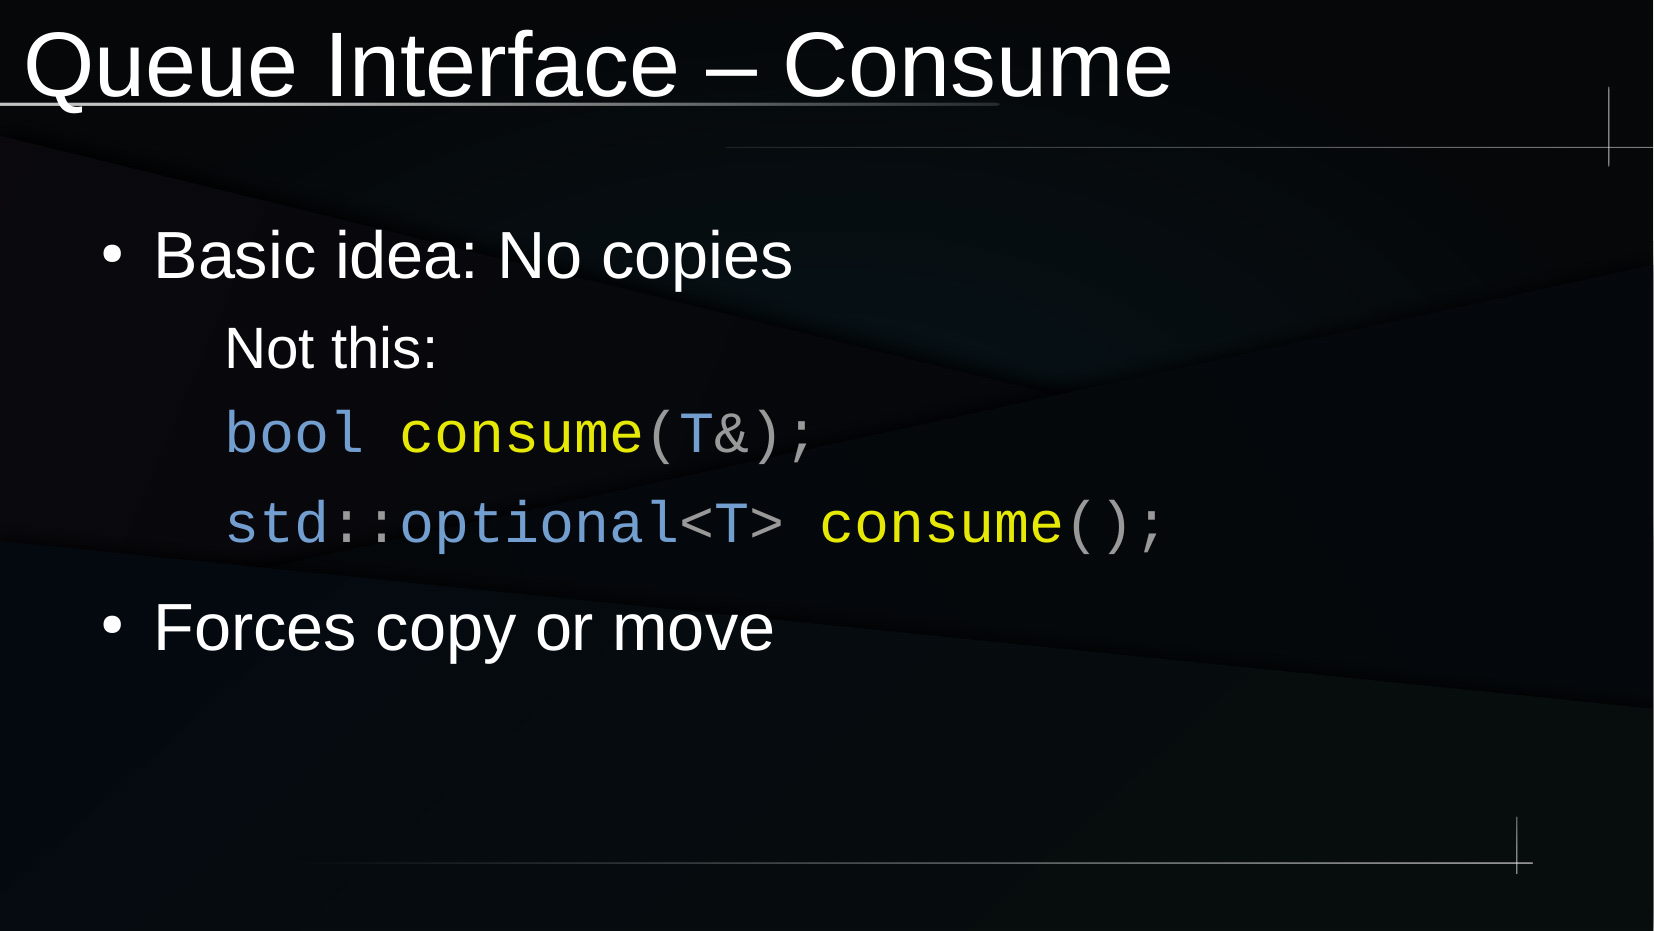

# Queue Interface – Consume
Basic idea: No copies
Not this:
bool consume(T&);
std::optional<T> consume();
Forces copy or move